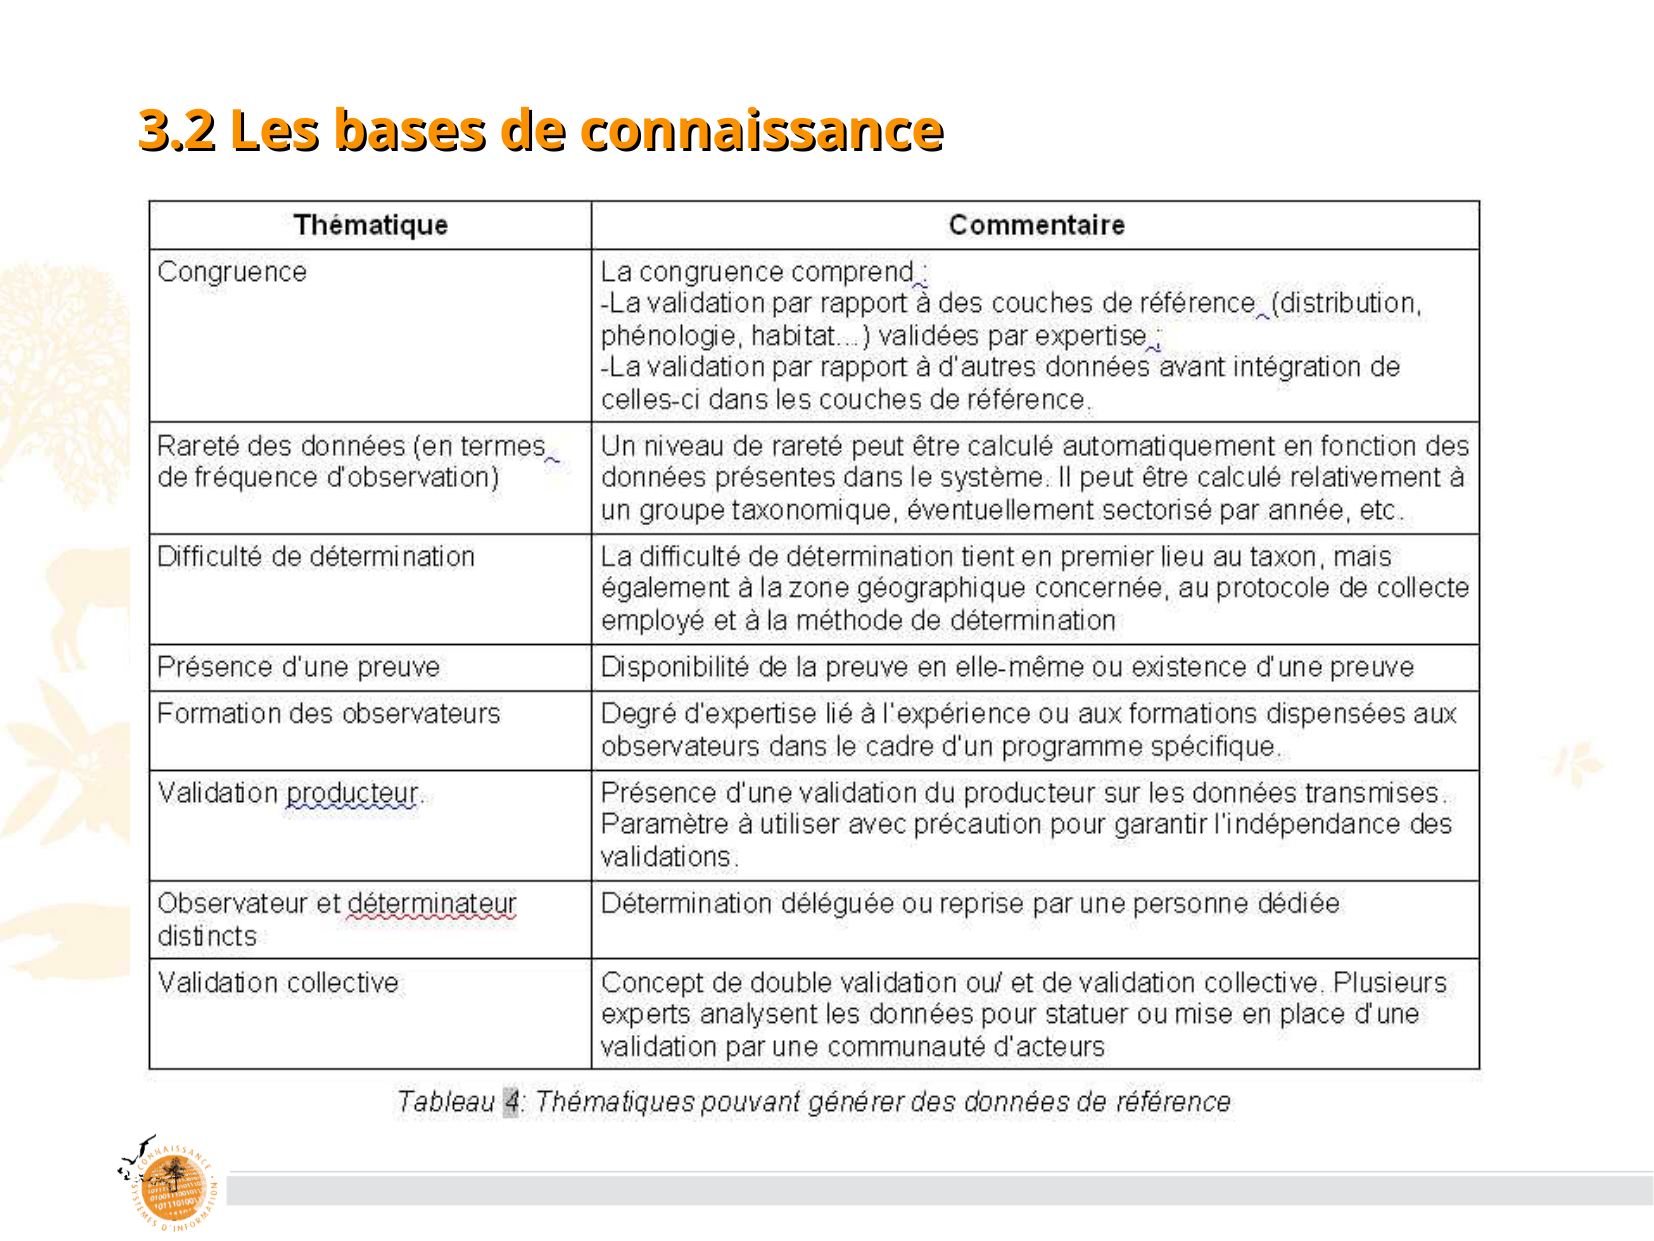

# 3.2 Les bases de connaissance
GT ERC - 06/02/2015
22